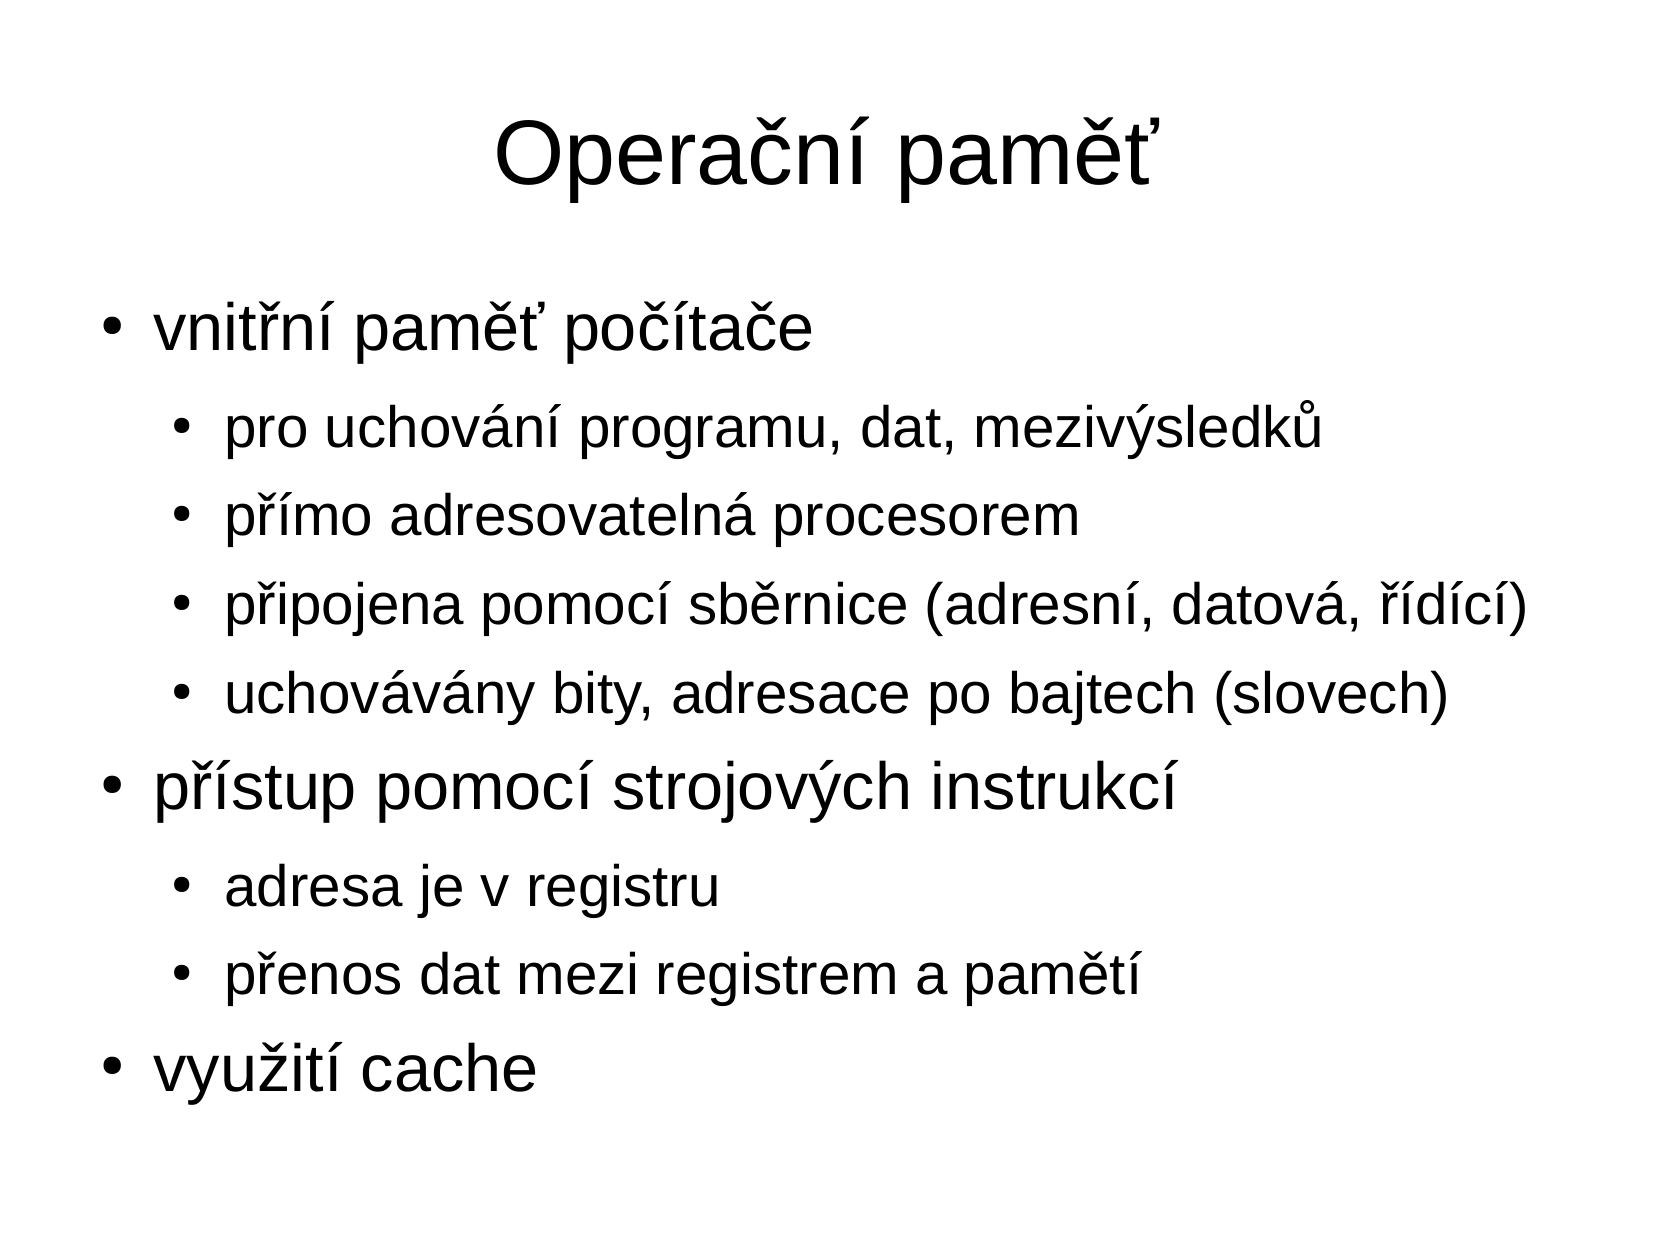

# Operační paměť
vnitřní paměť počítače
pro uchování programu, dat, mezivýsledků
přímo adresovatelná procesorem
připojena pomocí sběrnice (adresní, datová, řídící)
uchovávány bity, adresace po bajtech (slovech)
přístup pomocí strojových instrukcí
adresa je v registru
přenos dat mezi registrem a pamětí
využití cache